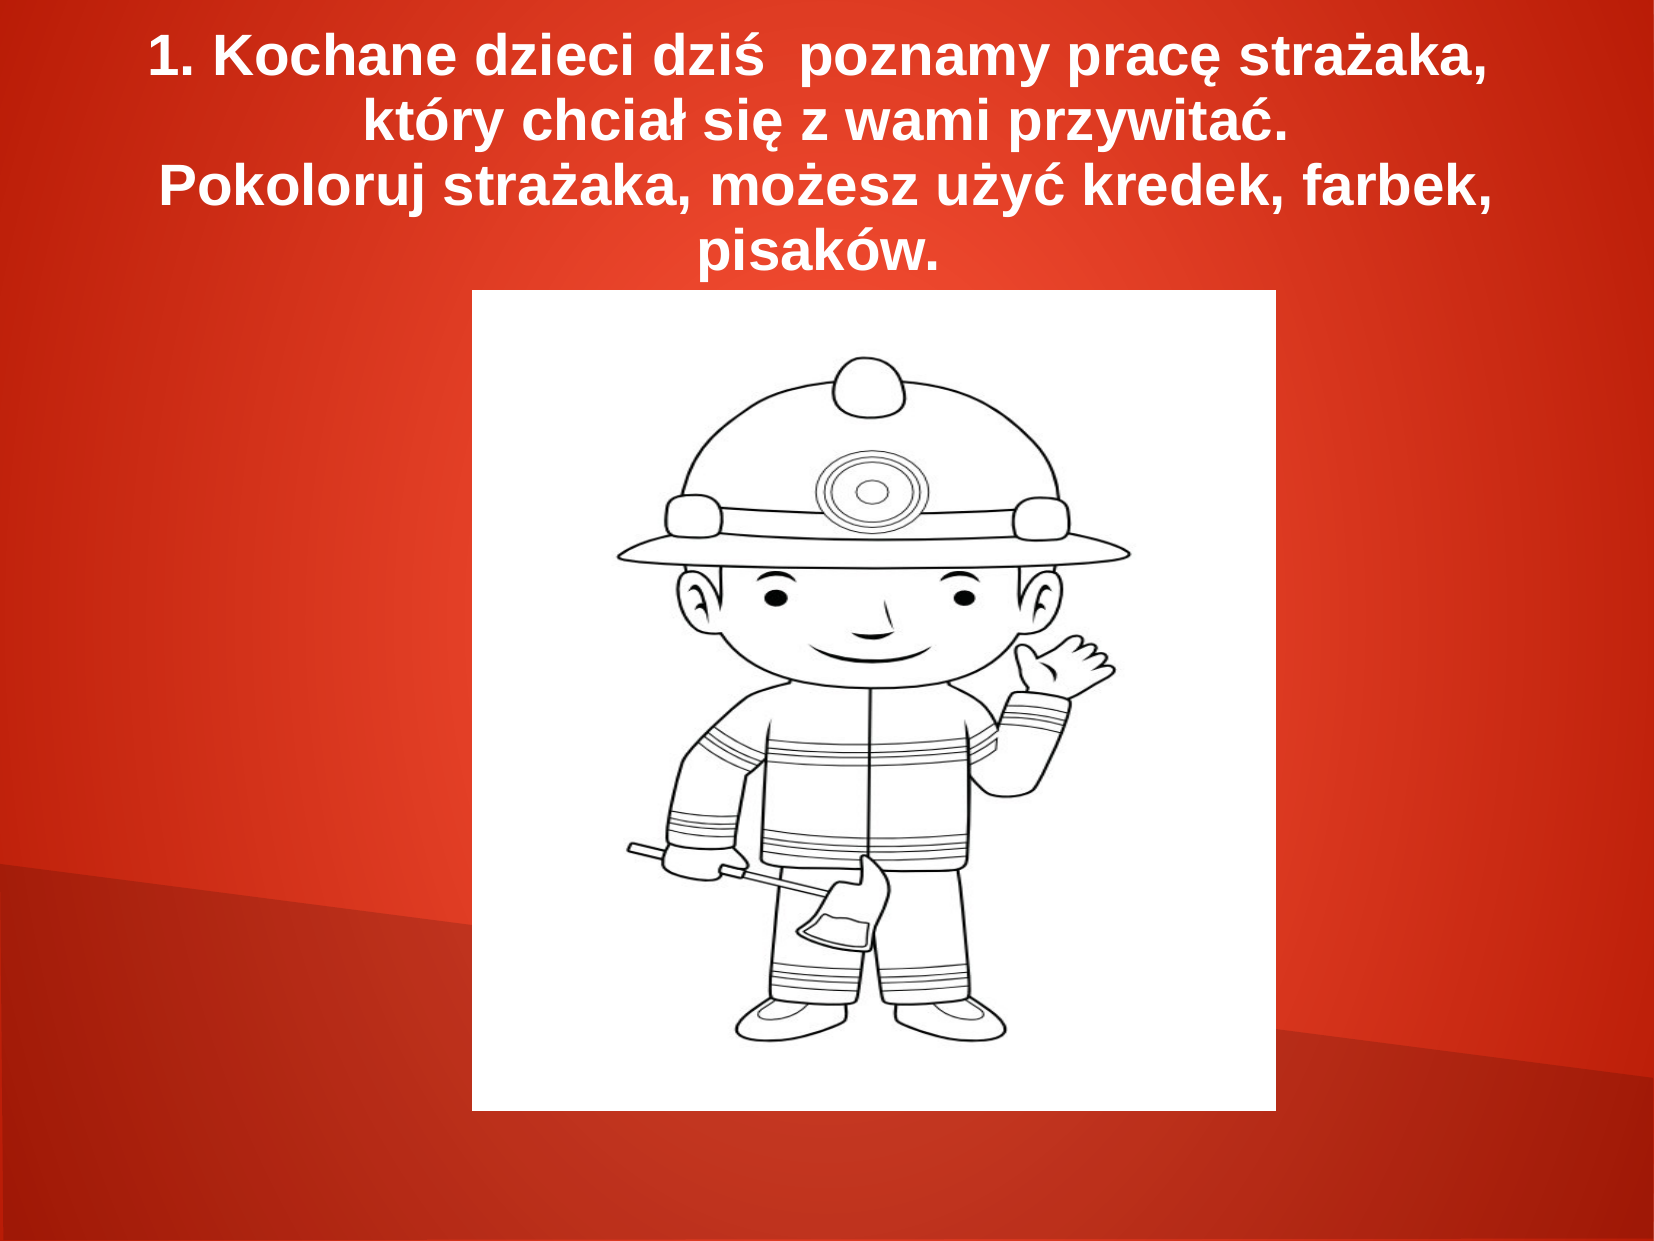

# 1. Kochane dzieci dziś poznamy pracę strażaka, który chciał się z wami przywitać. Pokoloruj strażaka, możesz użyć kredek, farbek, pisaków.